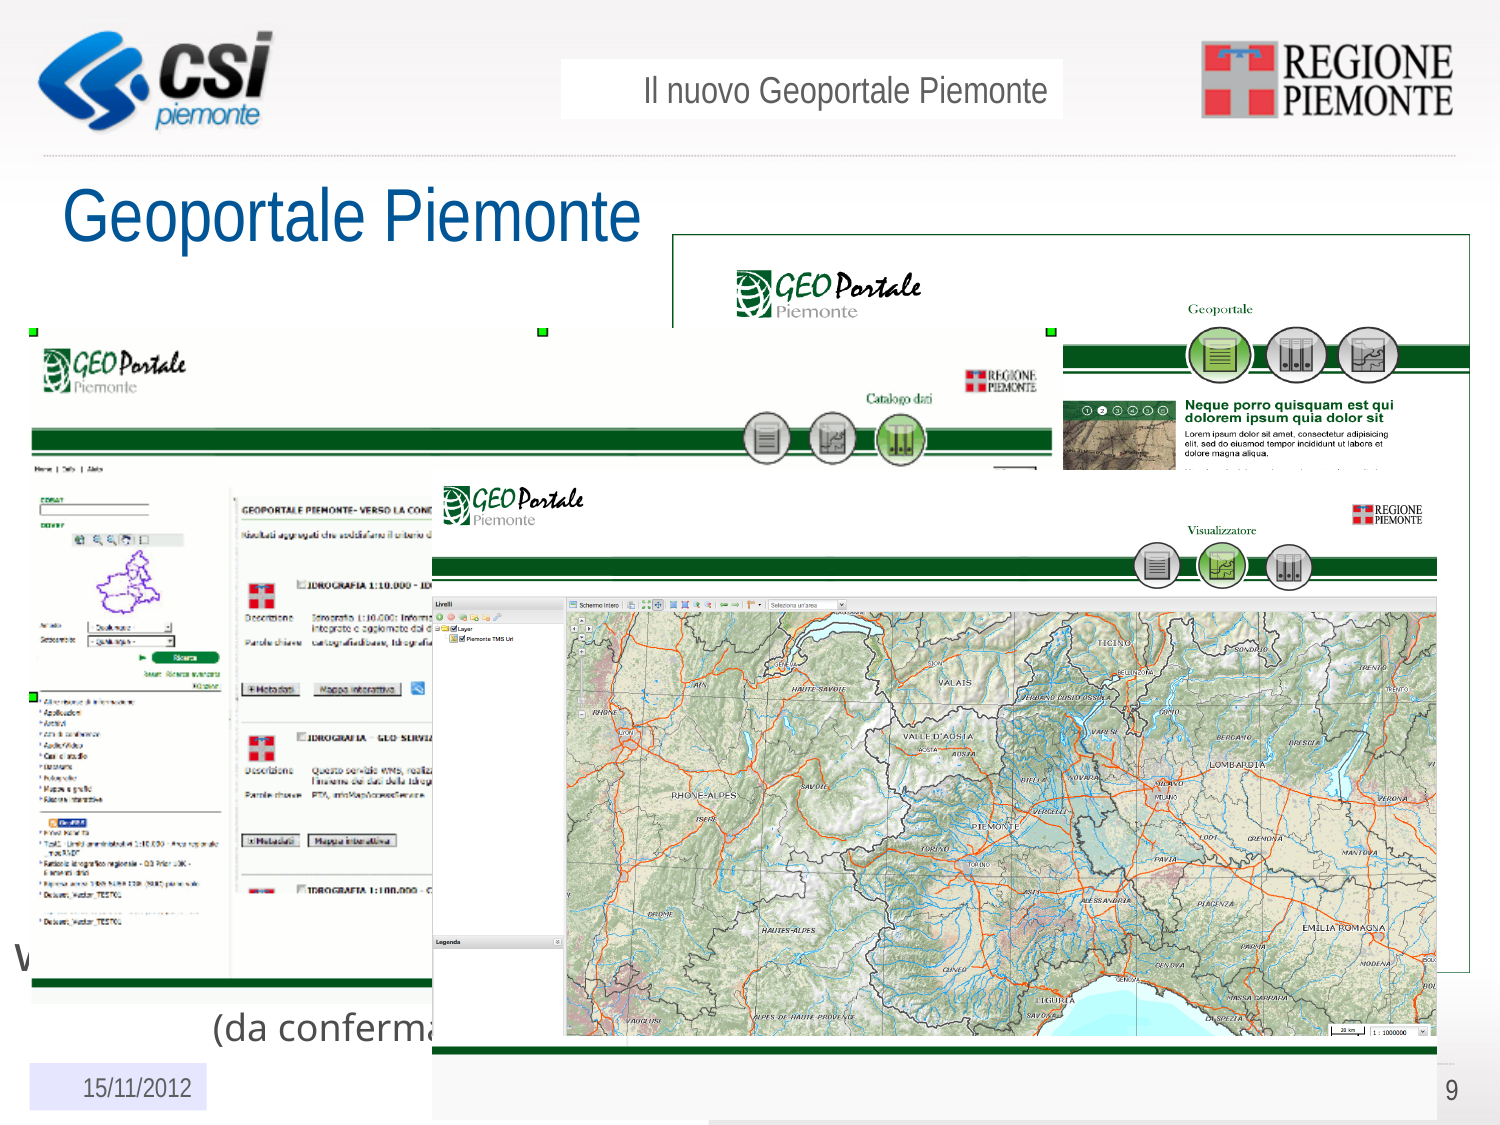

Il nuovo Geoportale Piemonte
# Geoportale Piemonte
entro fine 2012 nuova versione con servizi aggiuntivi raggiungibile su
 www.geoportale.piemonte.it
(da confermare)
15/11/2012